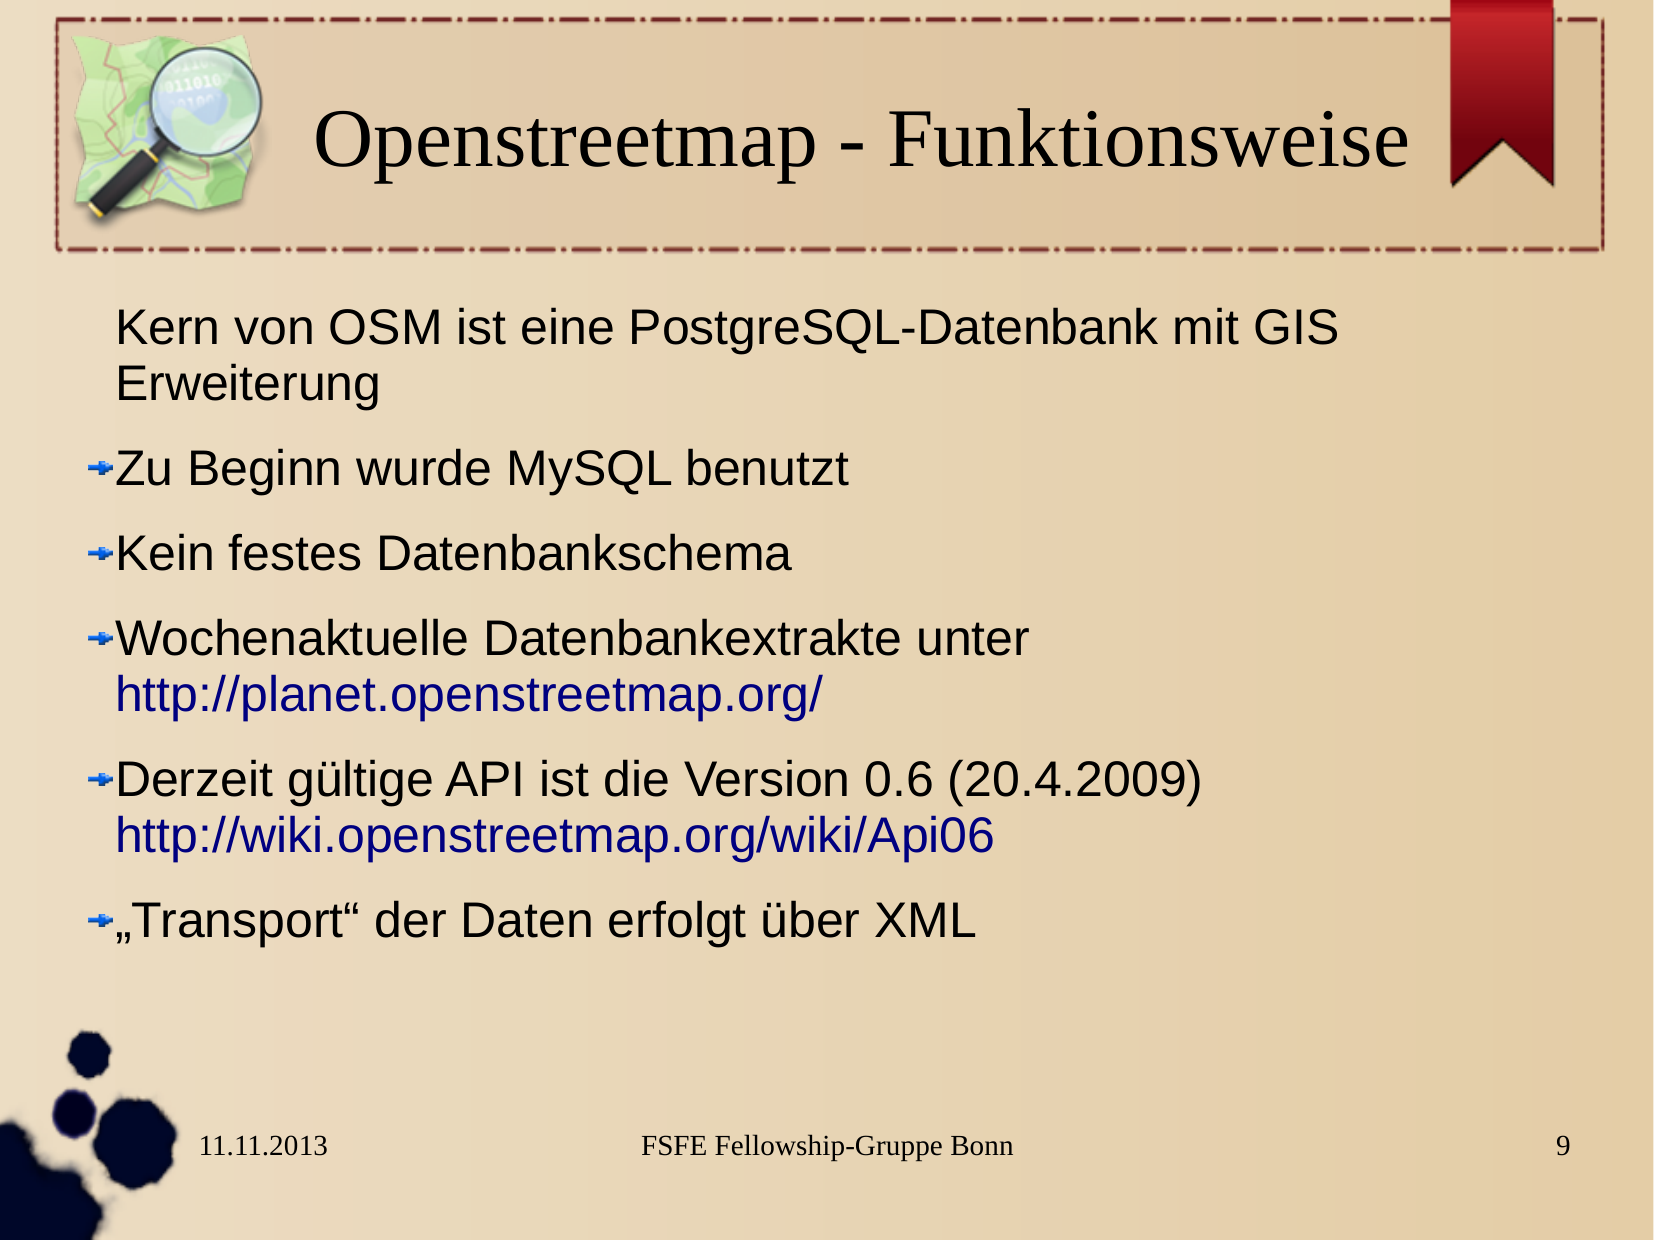

# Openstreetmap - Funktionsweise
Kern von OSM ist eine PostgreSQL-Datenbank mit GIS Erweiterung
Zu Beginn wurde MySQL benutzt
Kein festes Datenbankschema
Wochenaktuelle Datenbankextrakte unter http://planet.openstreetmap.org/
Derzeit gültige API ist die Version 0.6 (20.4.2009) http://wiki.openstreetmap.org/wiki/Api06
„Transport“ der Daten erfolgt über XML
 11.11.2013
FSFE Fellowship-Gruppe Bonn
9